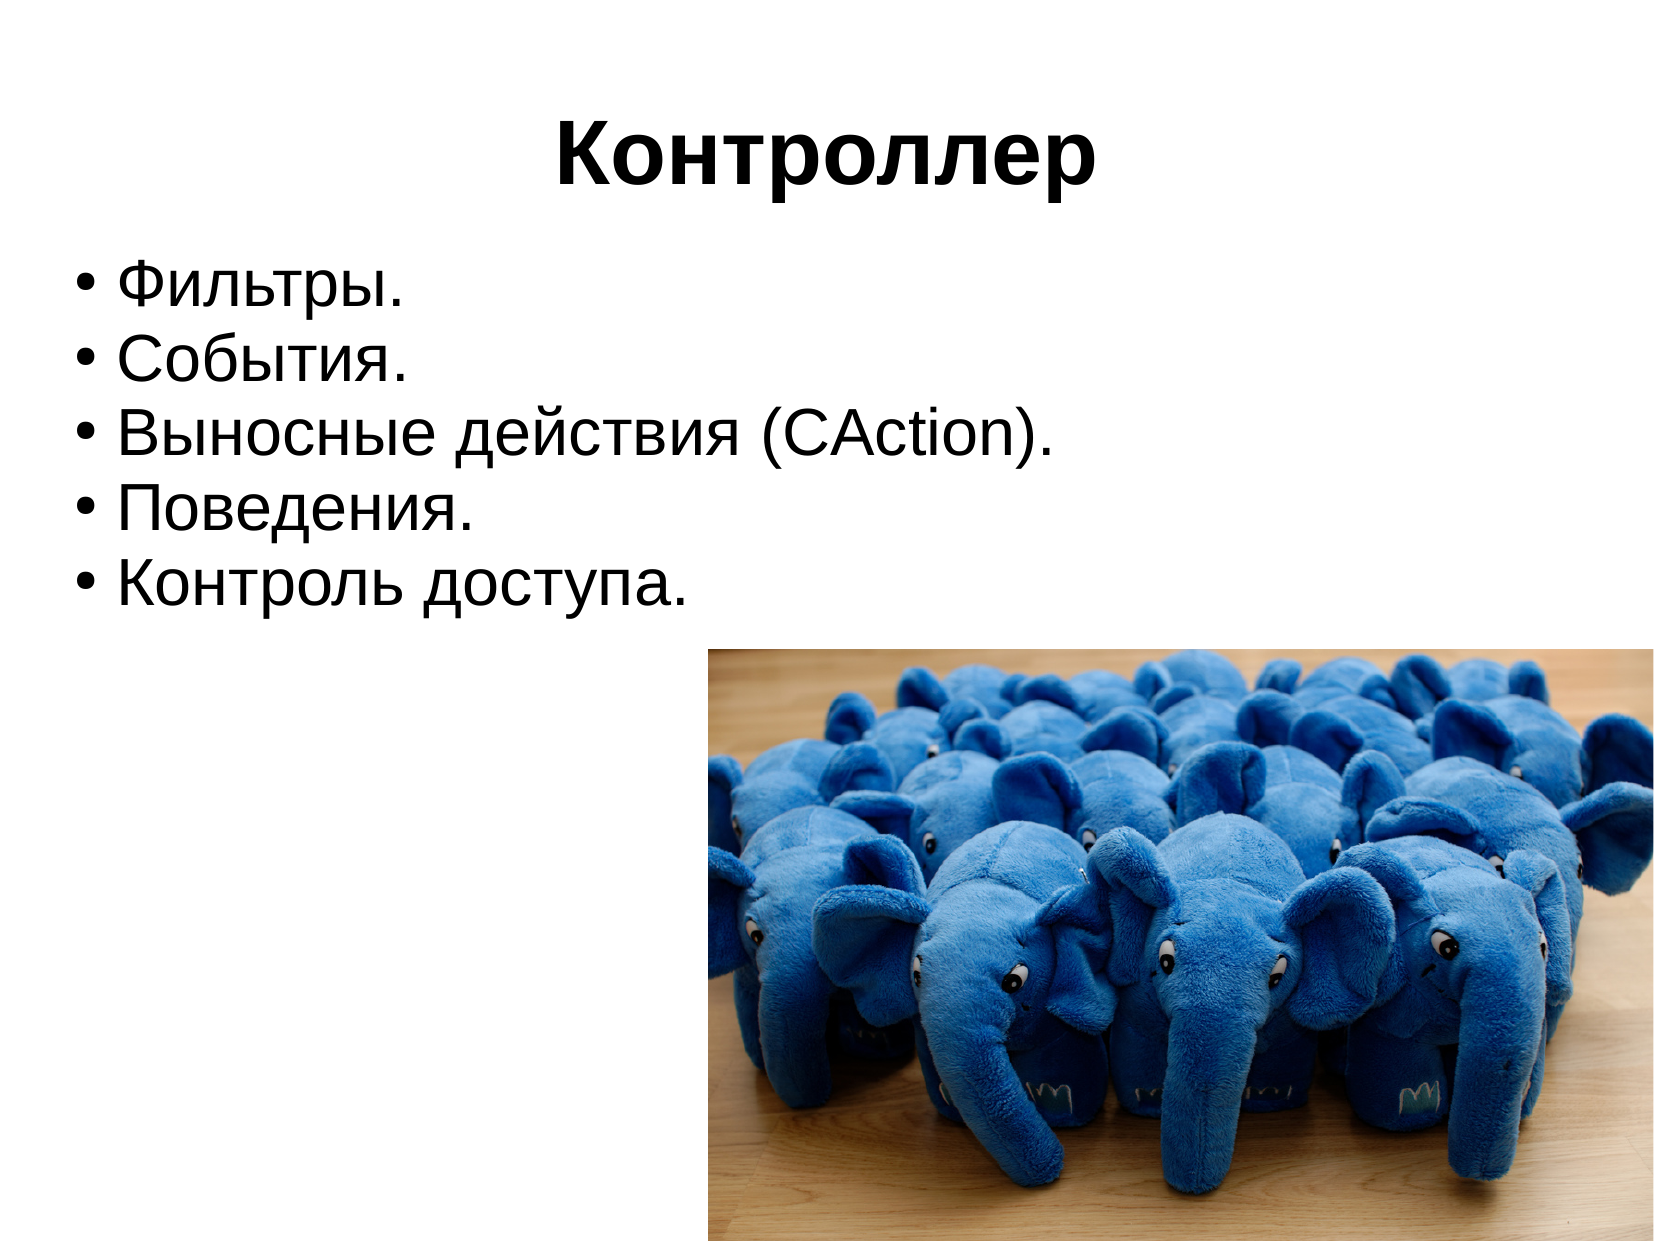

# Контроллер
 Фильтры.
 События.
 Выносные действия (CAction).
 Поведения.
 Контроль доступа.
7